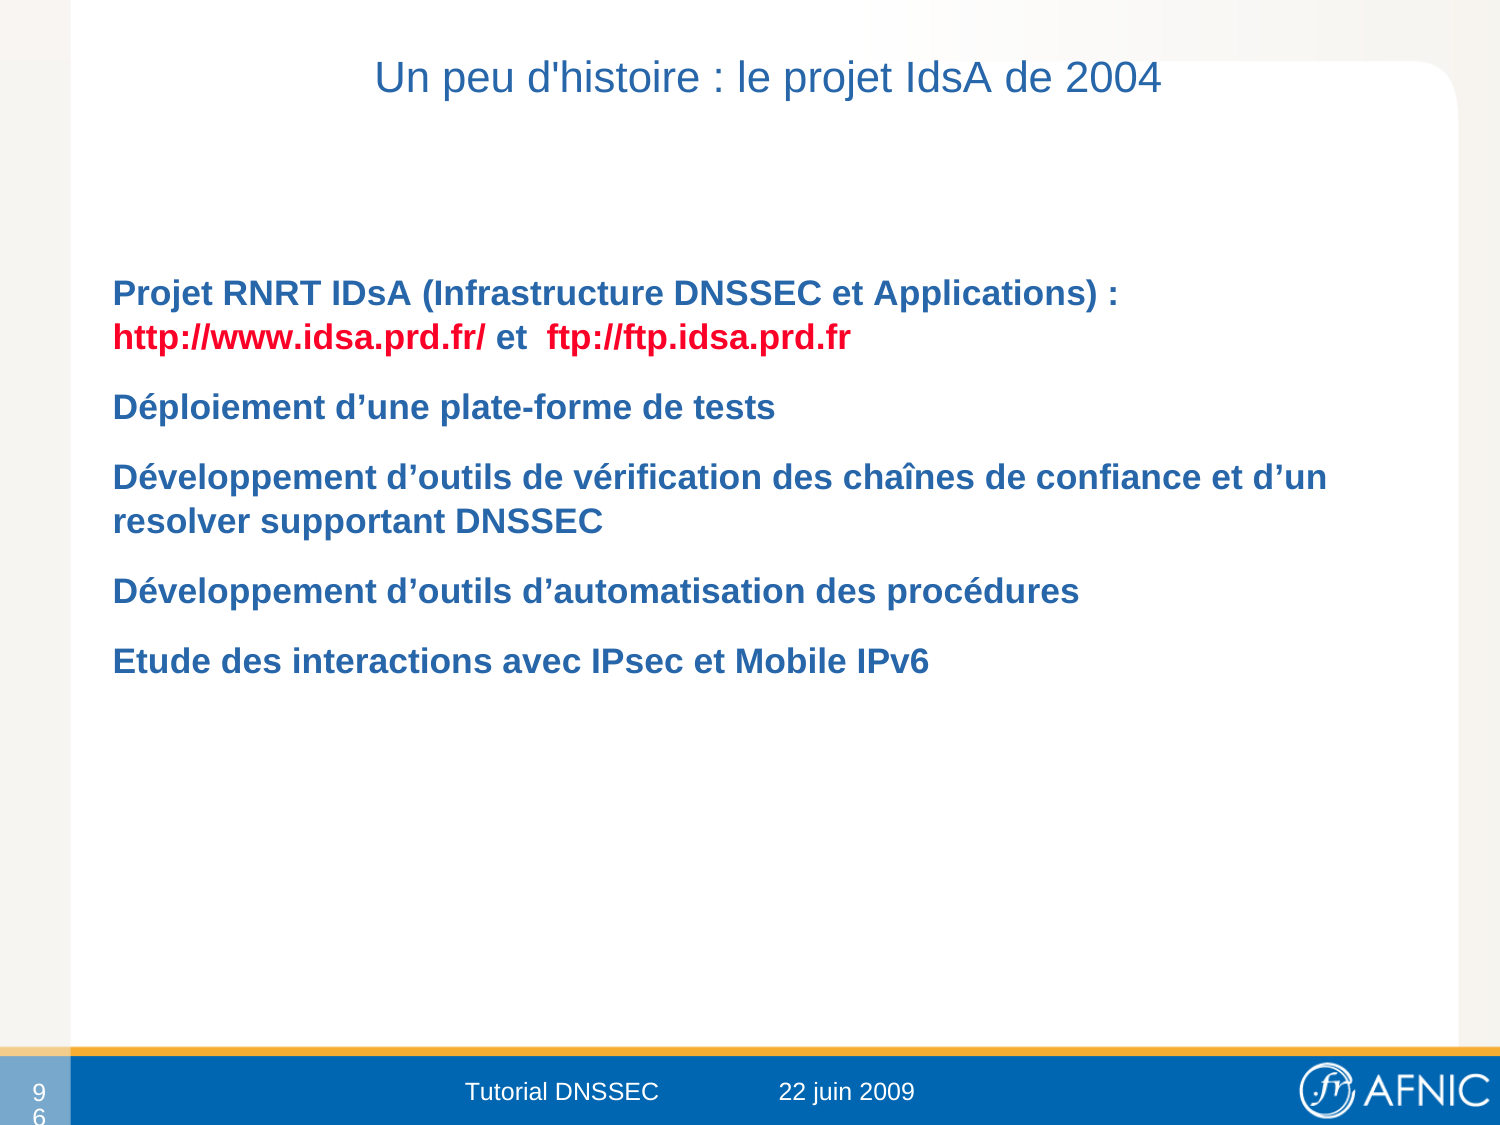

# Un peu d'histoire : le projet IdsA de 2004
Projet RNRT IDsA (Infrastructure DNSSEC et Applications) : http://www.idsa.prd.fr/ et ftp://ftp.idsa.prd.fr
Déploiement d’une plate-forme de tests
Développement d’outils de vérification des chaînes de confiance et d’un resolver supportant DNSSEC
Développement d’outils d’automatisation des procédures
Etude des interactions avec IPsec et Mobile IPv6